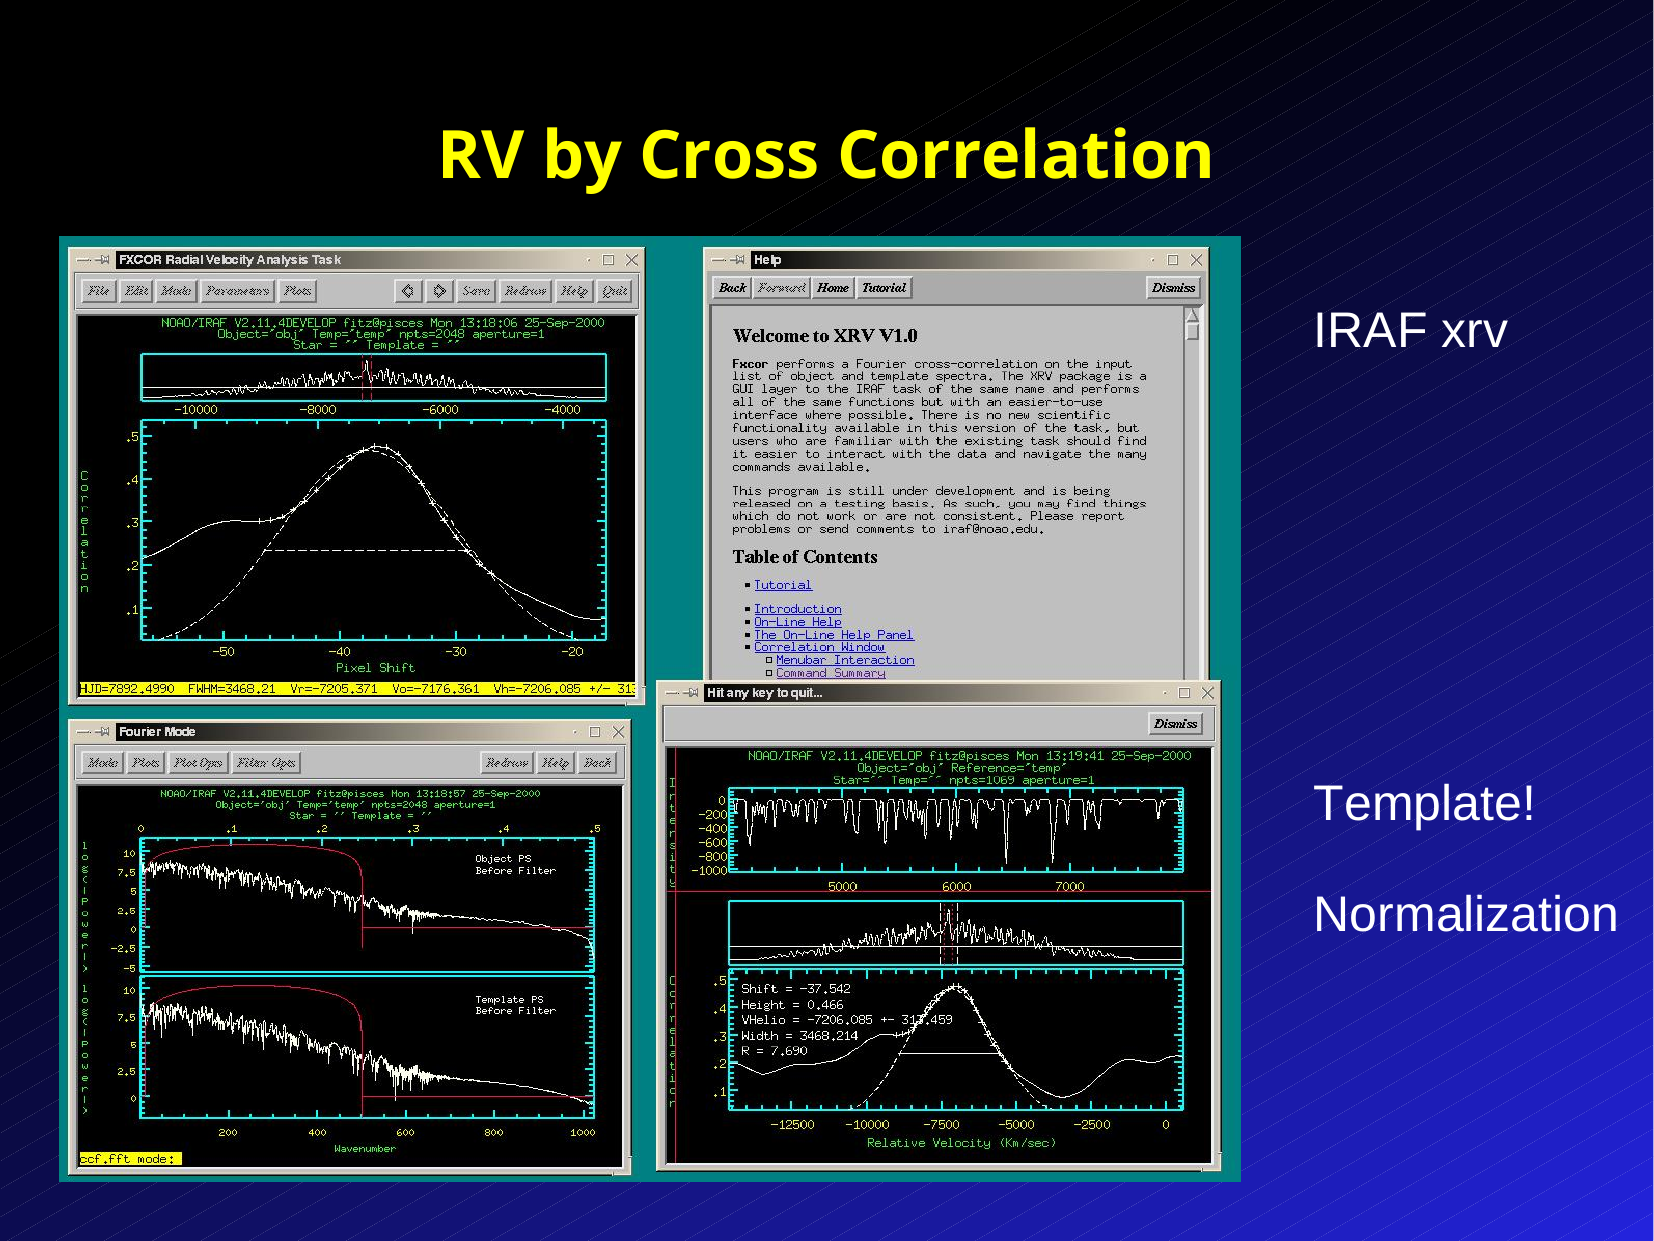

# RV by Cross Correlation
IRAF xrv
Template!
Normalization